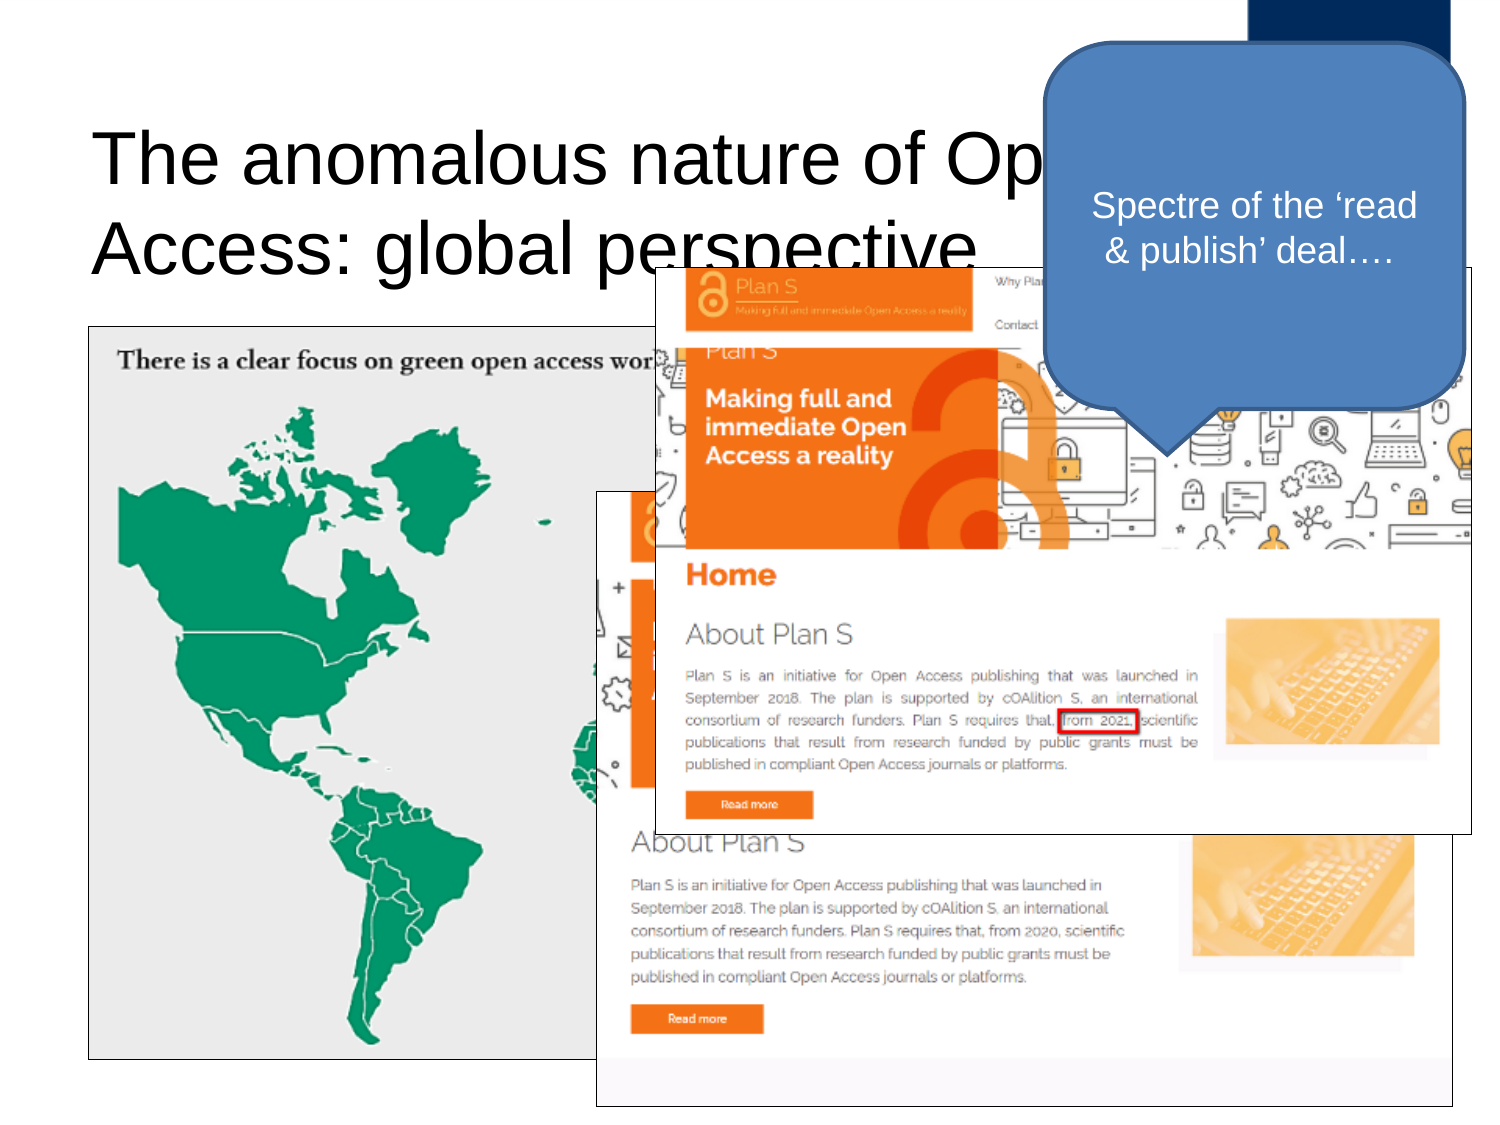

Spectre of the ‘read & publish’ deal….
# The anomalous nature of Open Access: global perspective